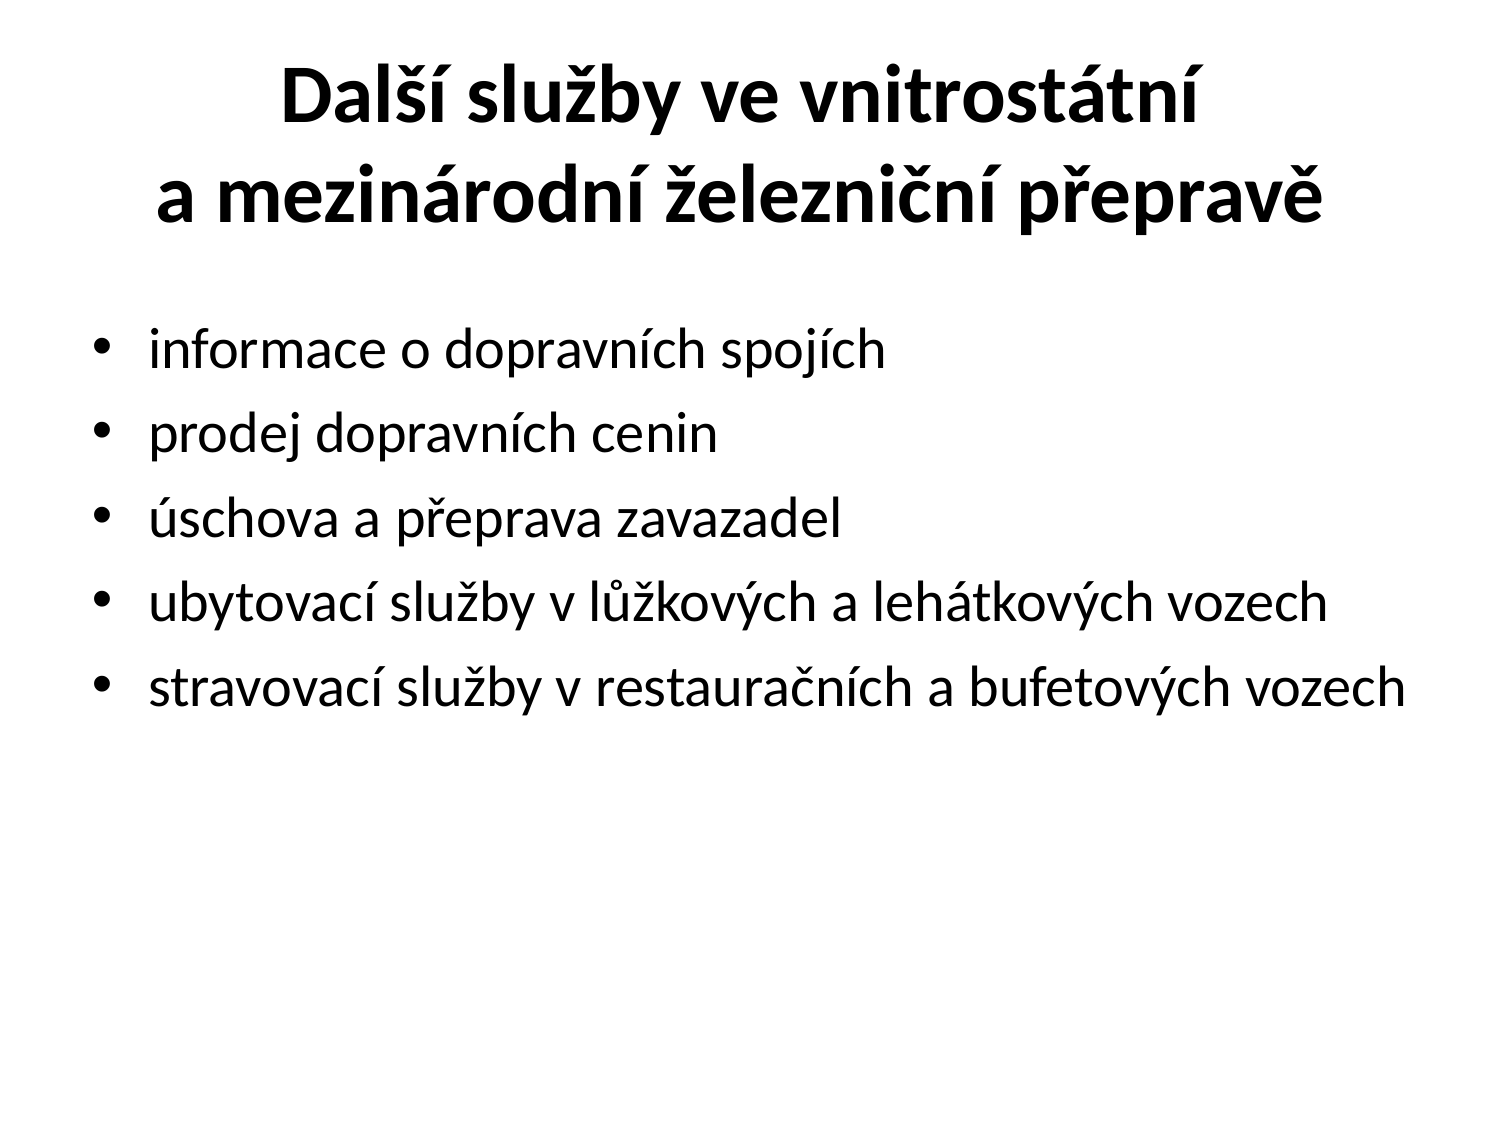

# Další služby ve vnitrostátní a mezinárodní železniční přepravě
informace o dopravních spojích
prodej dopravních cenin
úschova a přeprava zavazadel
ubytovací služby v lůžkových a lehátkových vozech
stravovací služby v restauračních a bufetových vozech